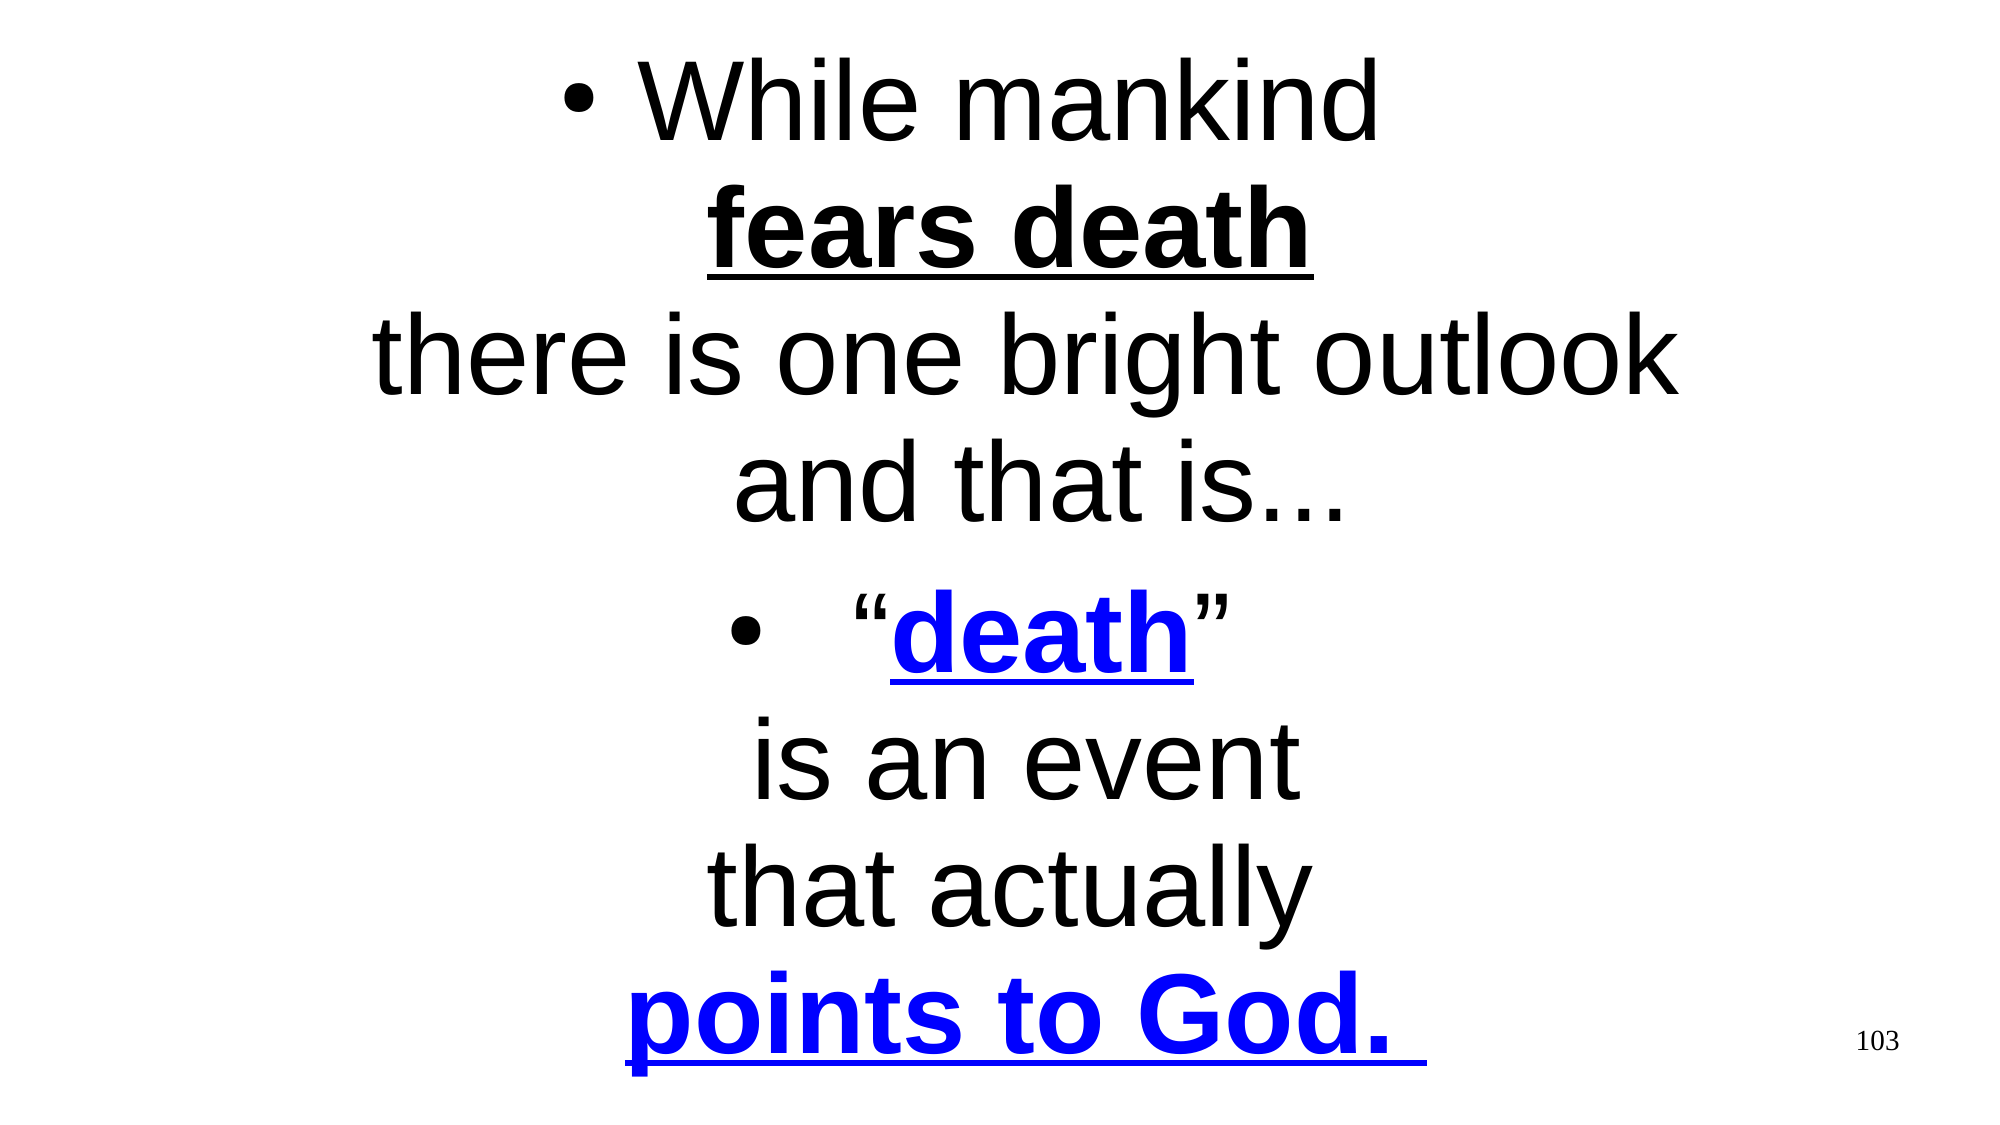

# While mankind fears death there is one bright outlook and that is...
 “death”
 is an event
that actually
points to God.
103